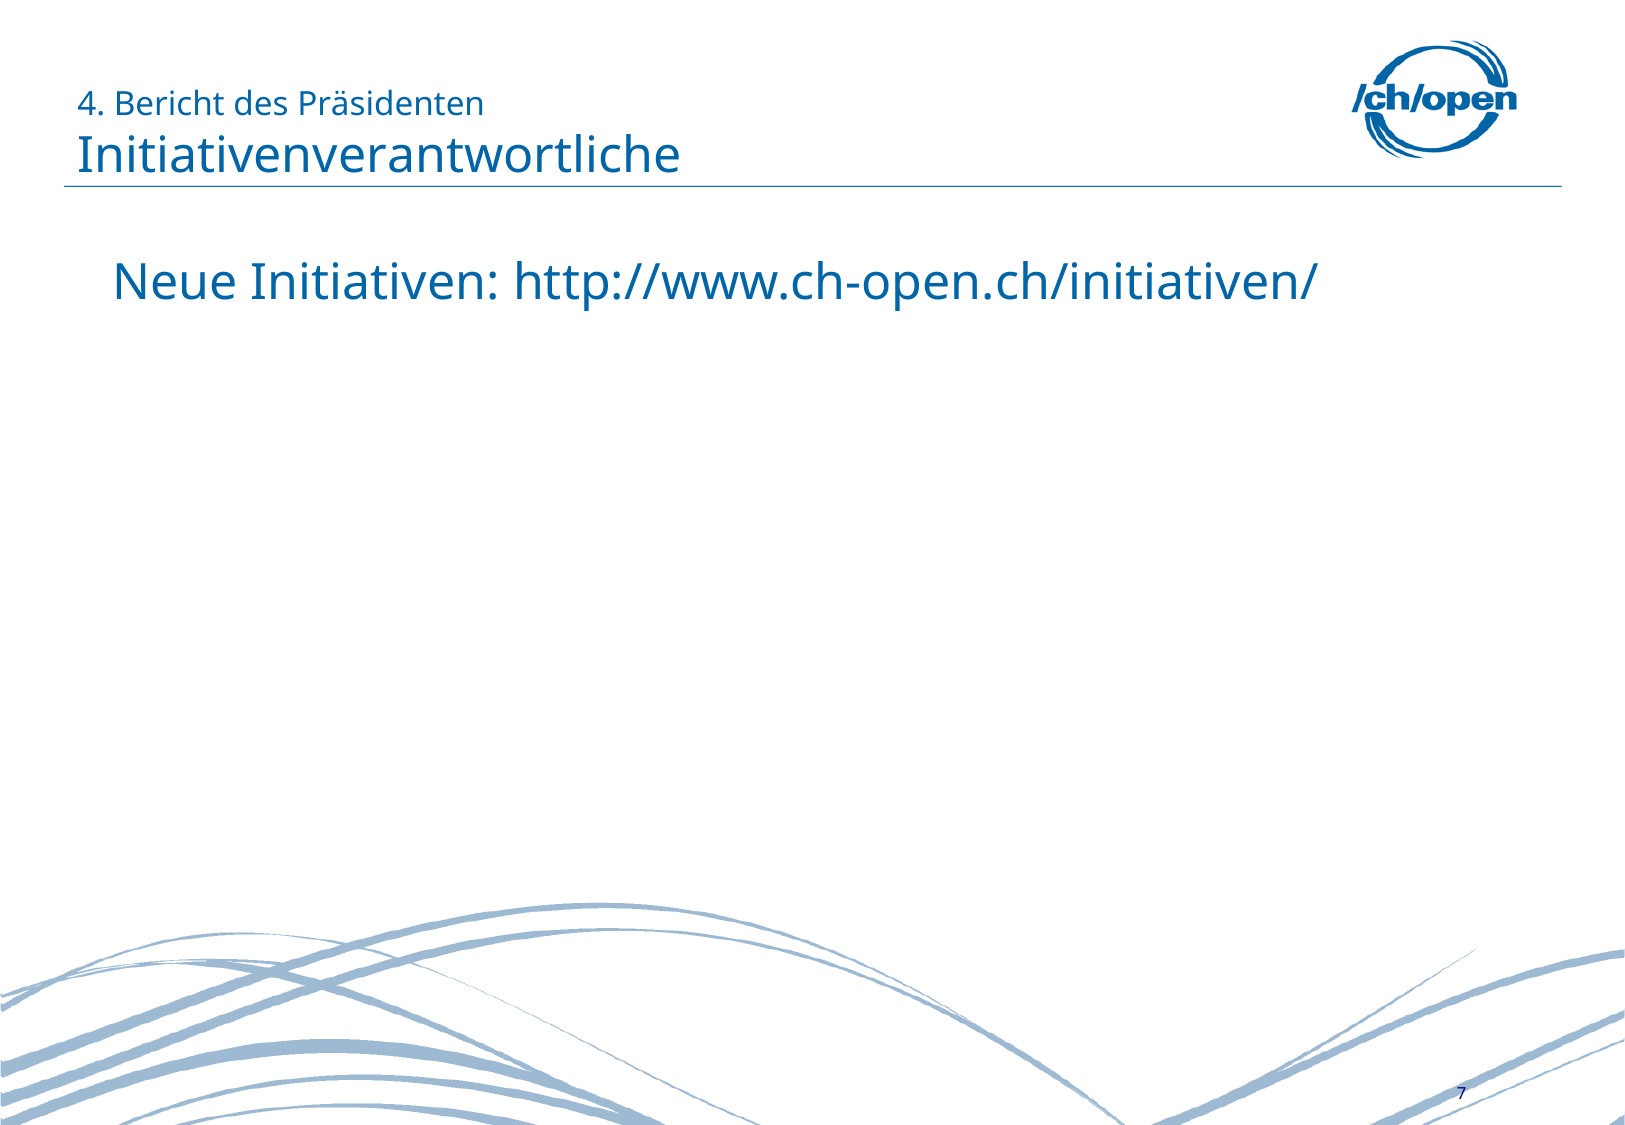

# 4. Bericht des Präsidenten Initiativenverantwortliche
Neue Initiativen: http://www.ch-open.ch/initiativen/